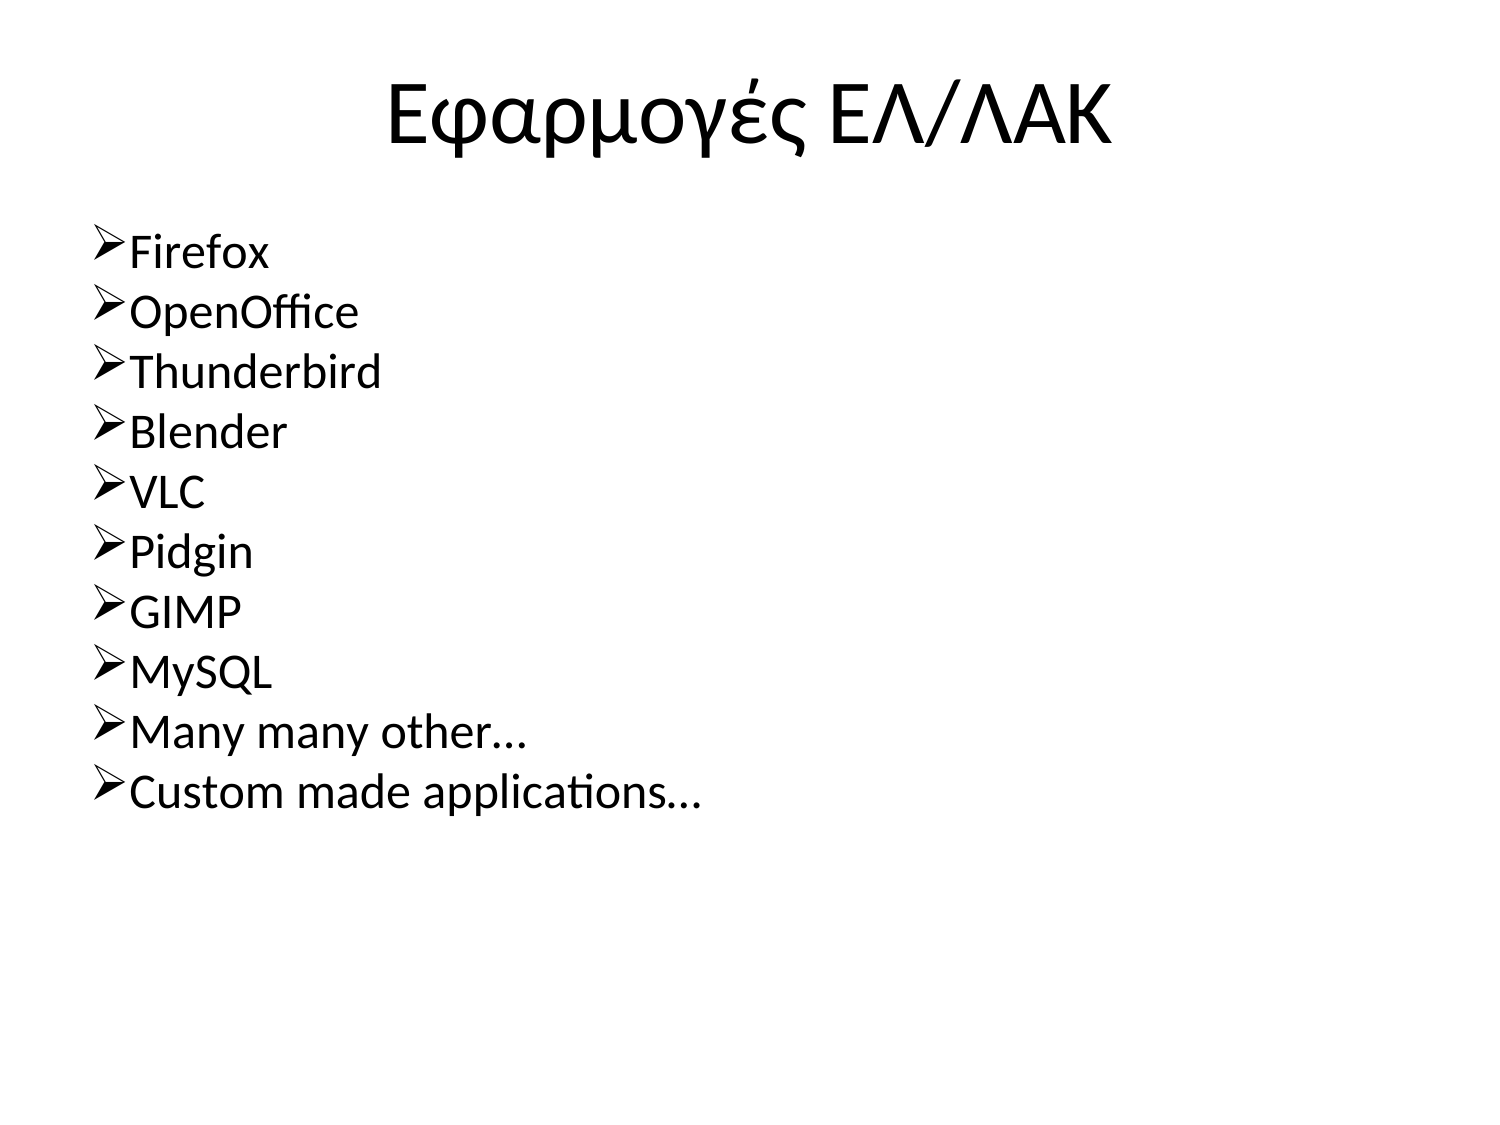

17/5/2013
Θεματα ΚτΠ/Γ
Εφαρμογές ΕΛ/ΛΑΚ
Firefox
OpenOffice
Thunderbird
Blender
VLC
Pidgin
GIMP
MySQL
Many many other…
Custom made applications…